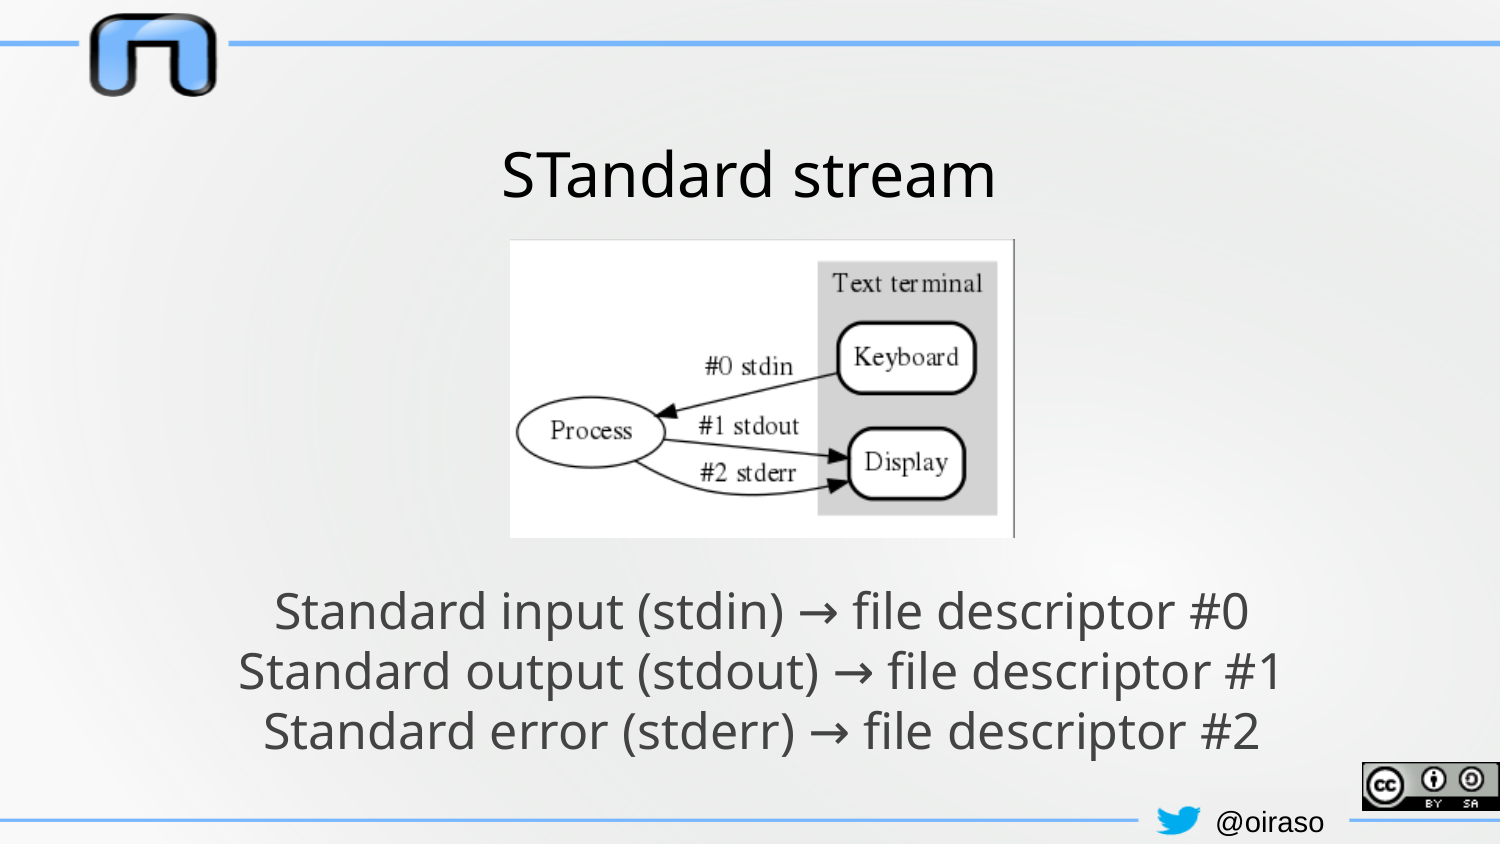

STandard stream
# Standard input (stdin) → file descriptor #0
Standard output (stdout) → file descriptor #1
Standard error (stderr) → file descriptor #2
@oirasor